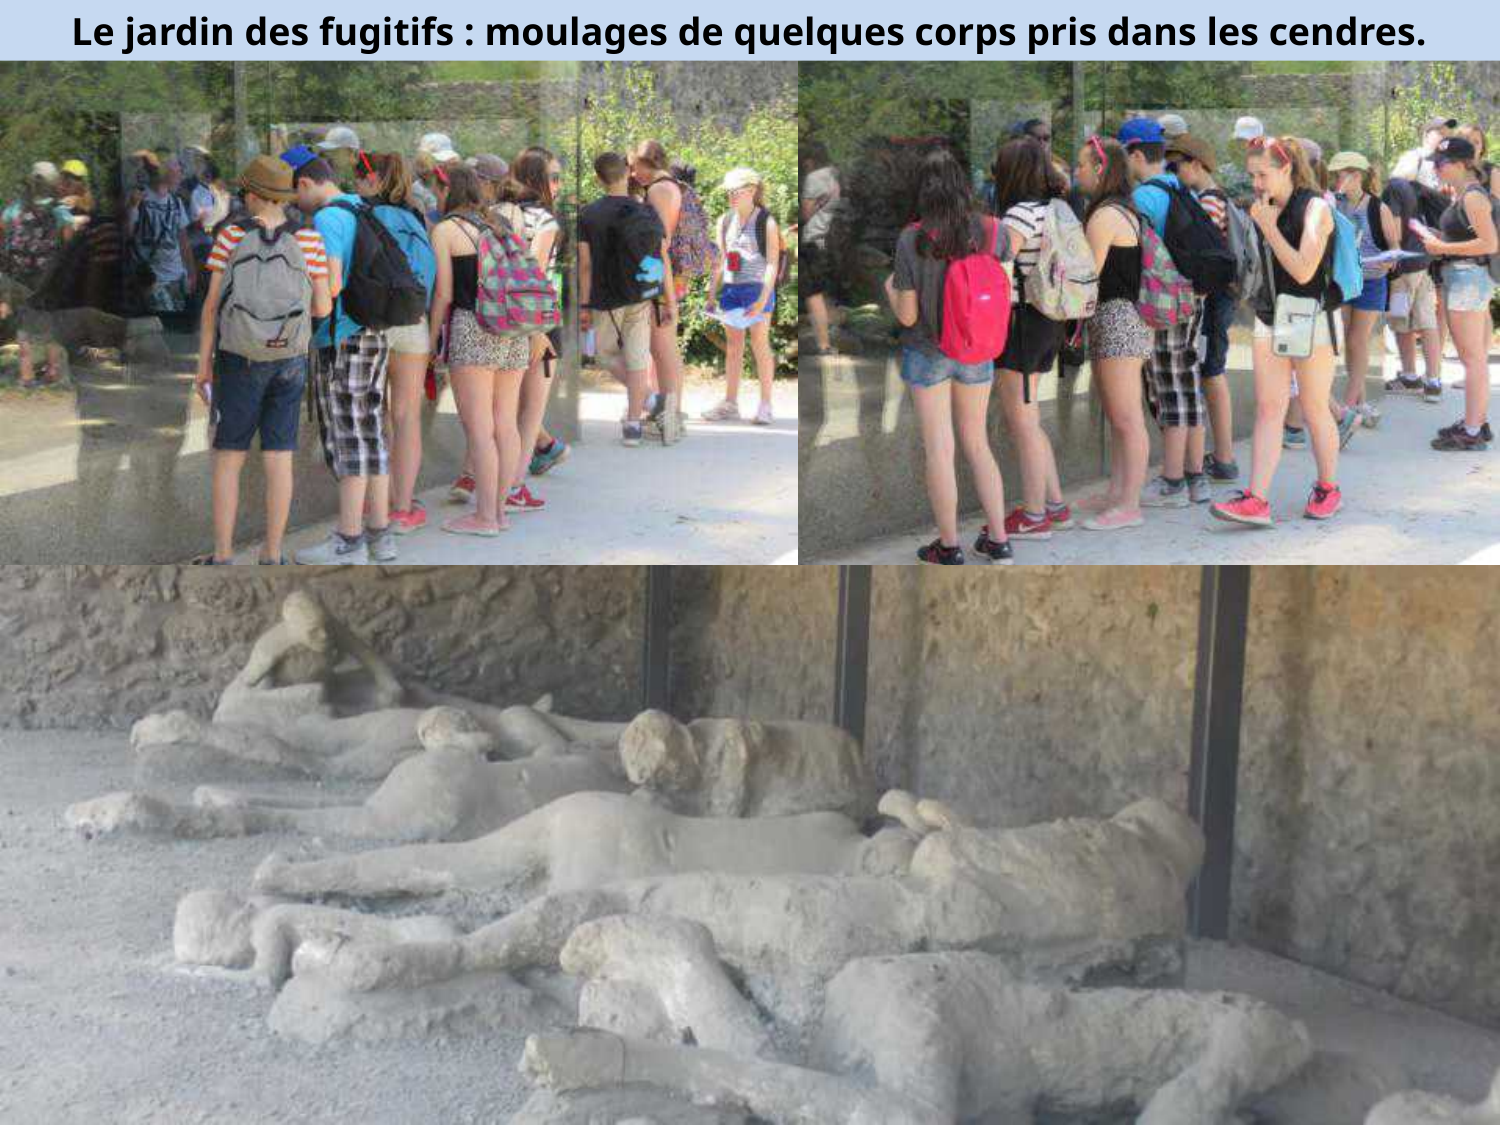

Le jardin des fugitifs : moulages de quelques corps pris dans les cendres.